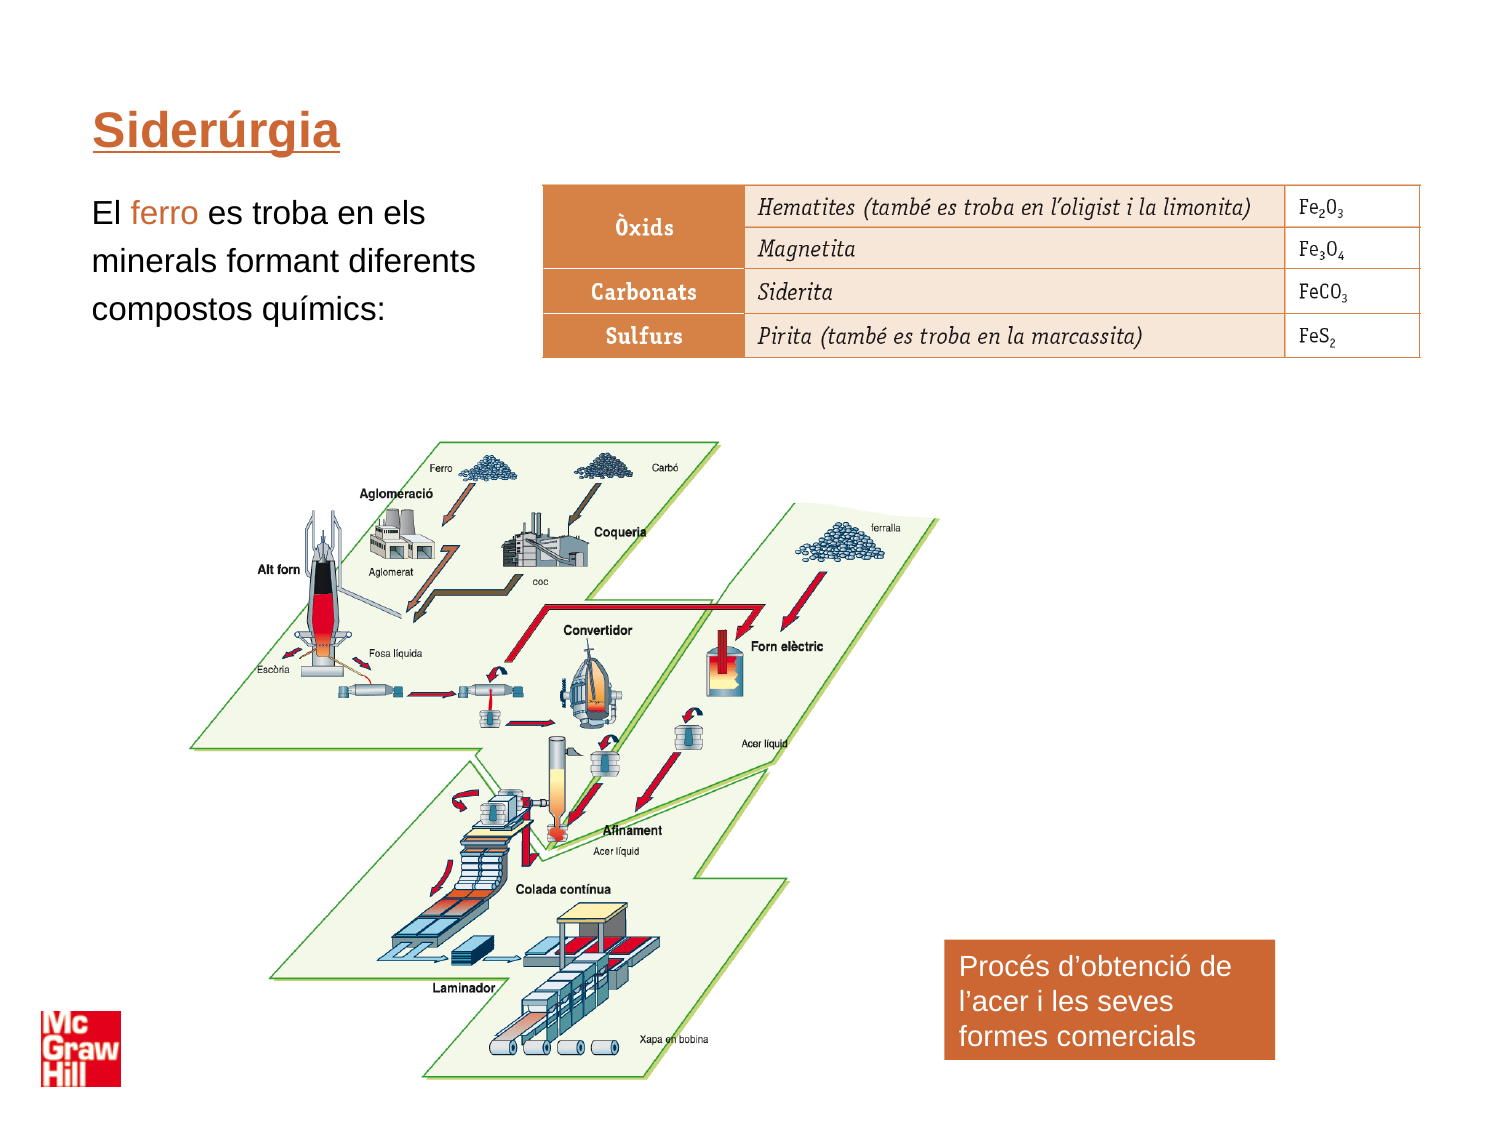

Siderúrgia
El ferro es troba en els minerals formant diferents compostos químics:
Procés d’obtenció de l’acer i les seves formes comercials